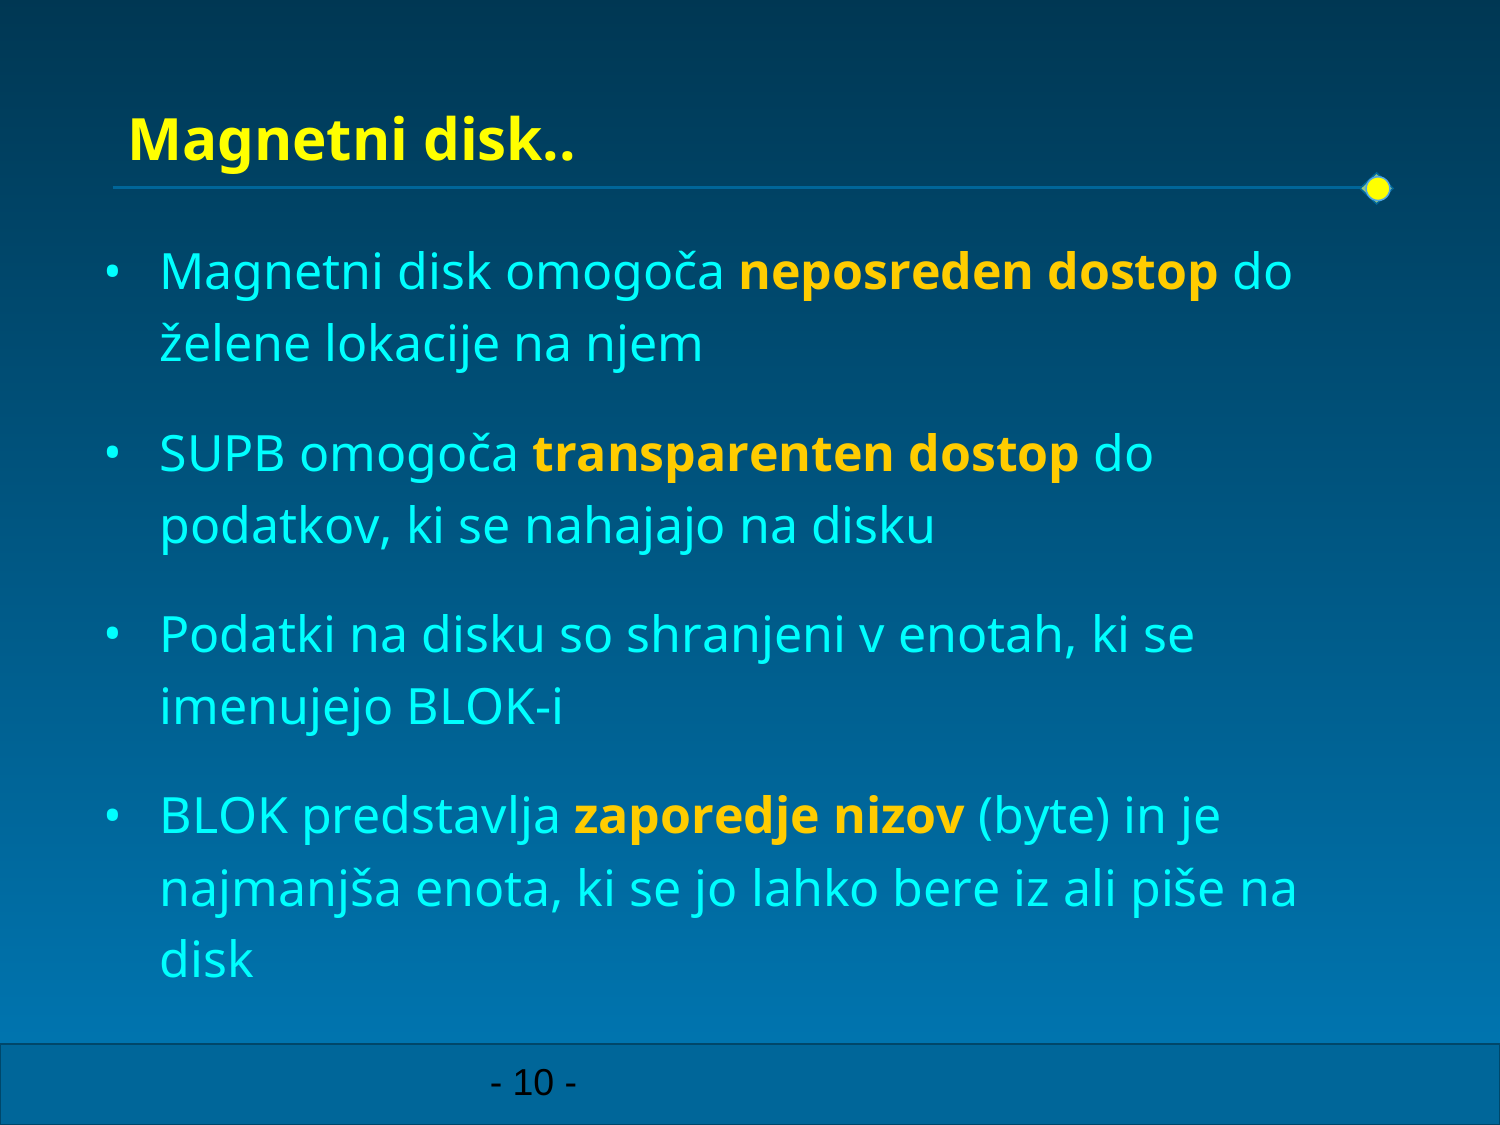

# Magnetni disk..
Magnetni disk omogoča neposreden dostop do želene lokacije na njem
SUPB omogoča transparenten dostop do podatkov, ki se nahajajo na disku
Podatki na disku so shranjeni v enotah, ki se imenujejo BLOK-i
BLOK predstavlja zaporedje nizov (byte) in je najmanjša enota, ki se jo lahko bere iz ali piše na disk